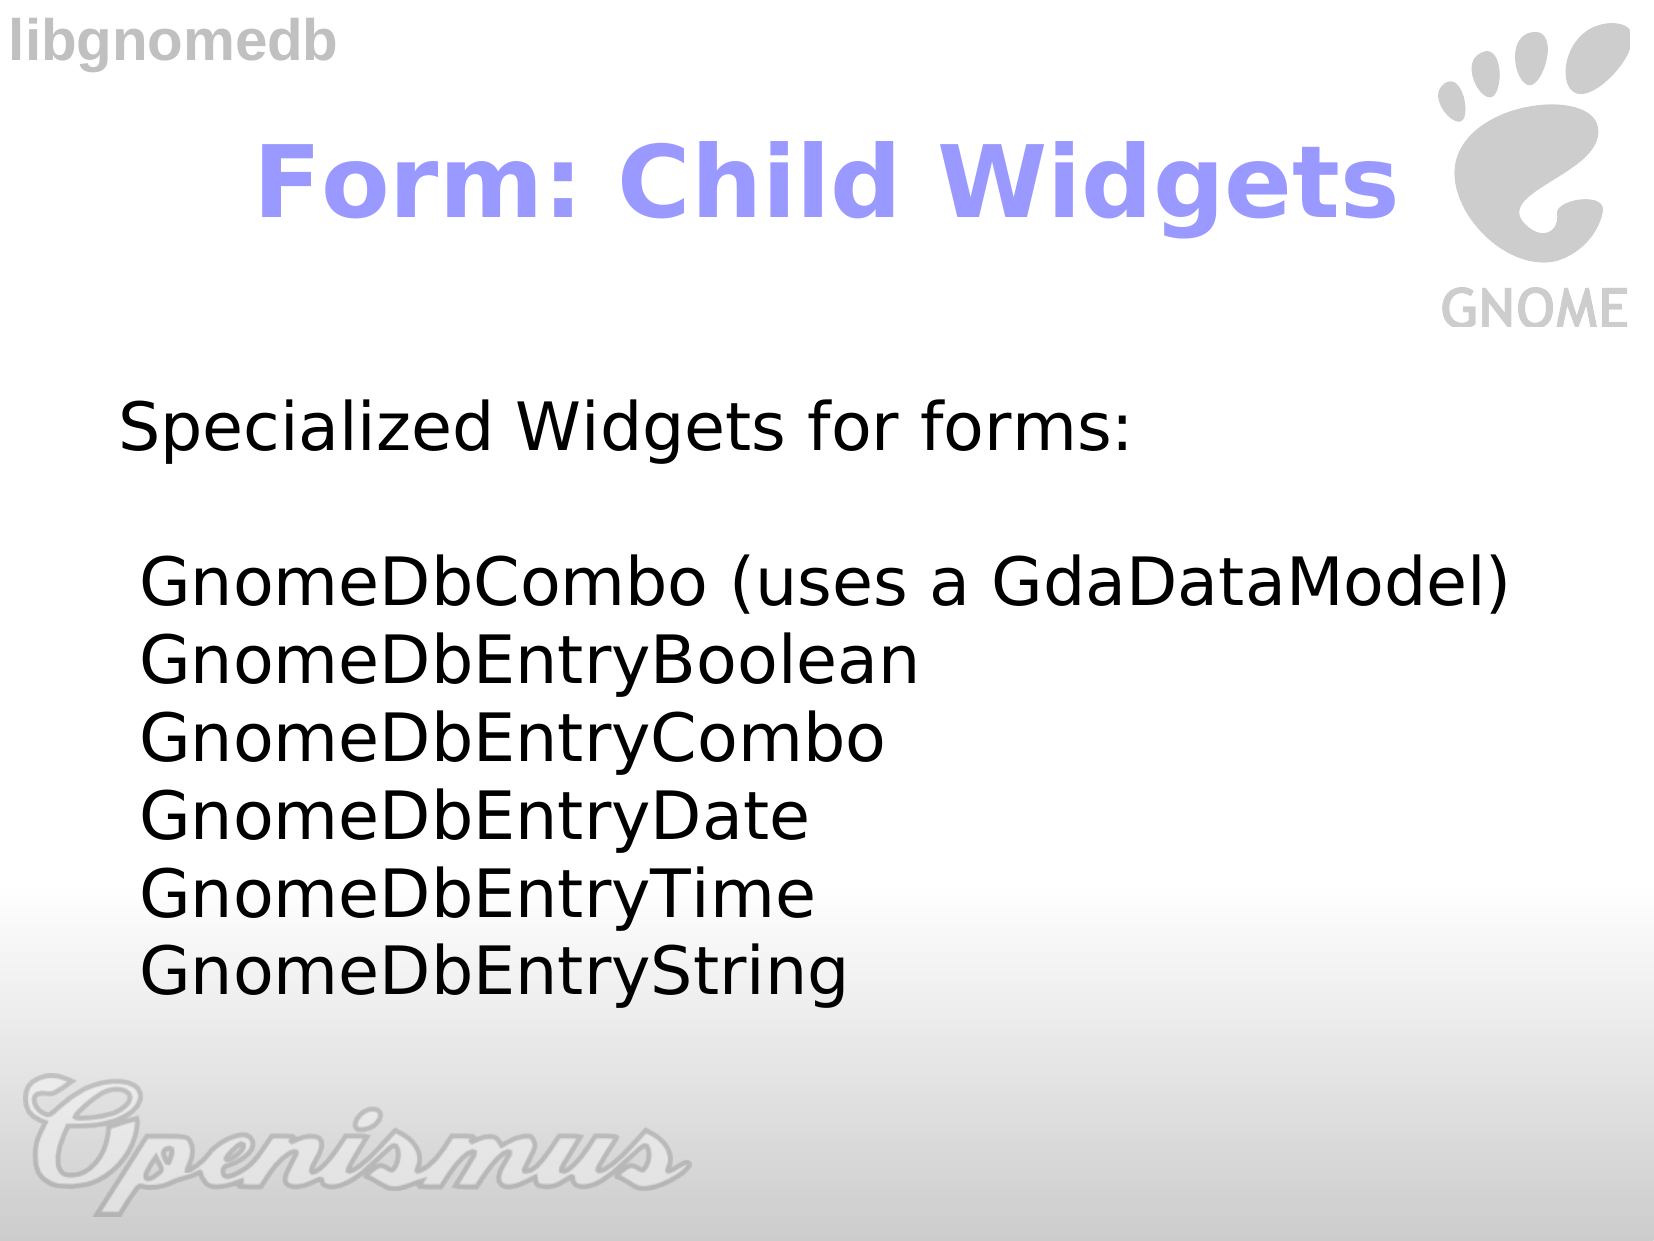

# Form: Child Widgets
Specialized Widgets for forms:
 GnomeDbCombo (uses a GdaDataModel)
 GnomeDbEntryBoolean
 GnomeDbEntryCombo
 GnomeDbEntryDate
 GnomeDbEntryTime
 GnomeDbEntryString